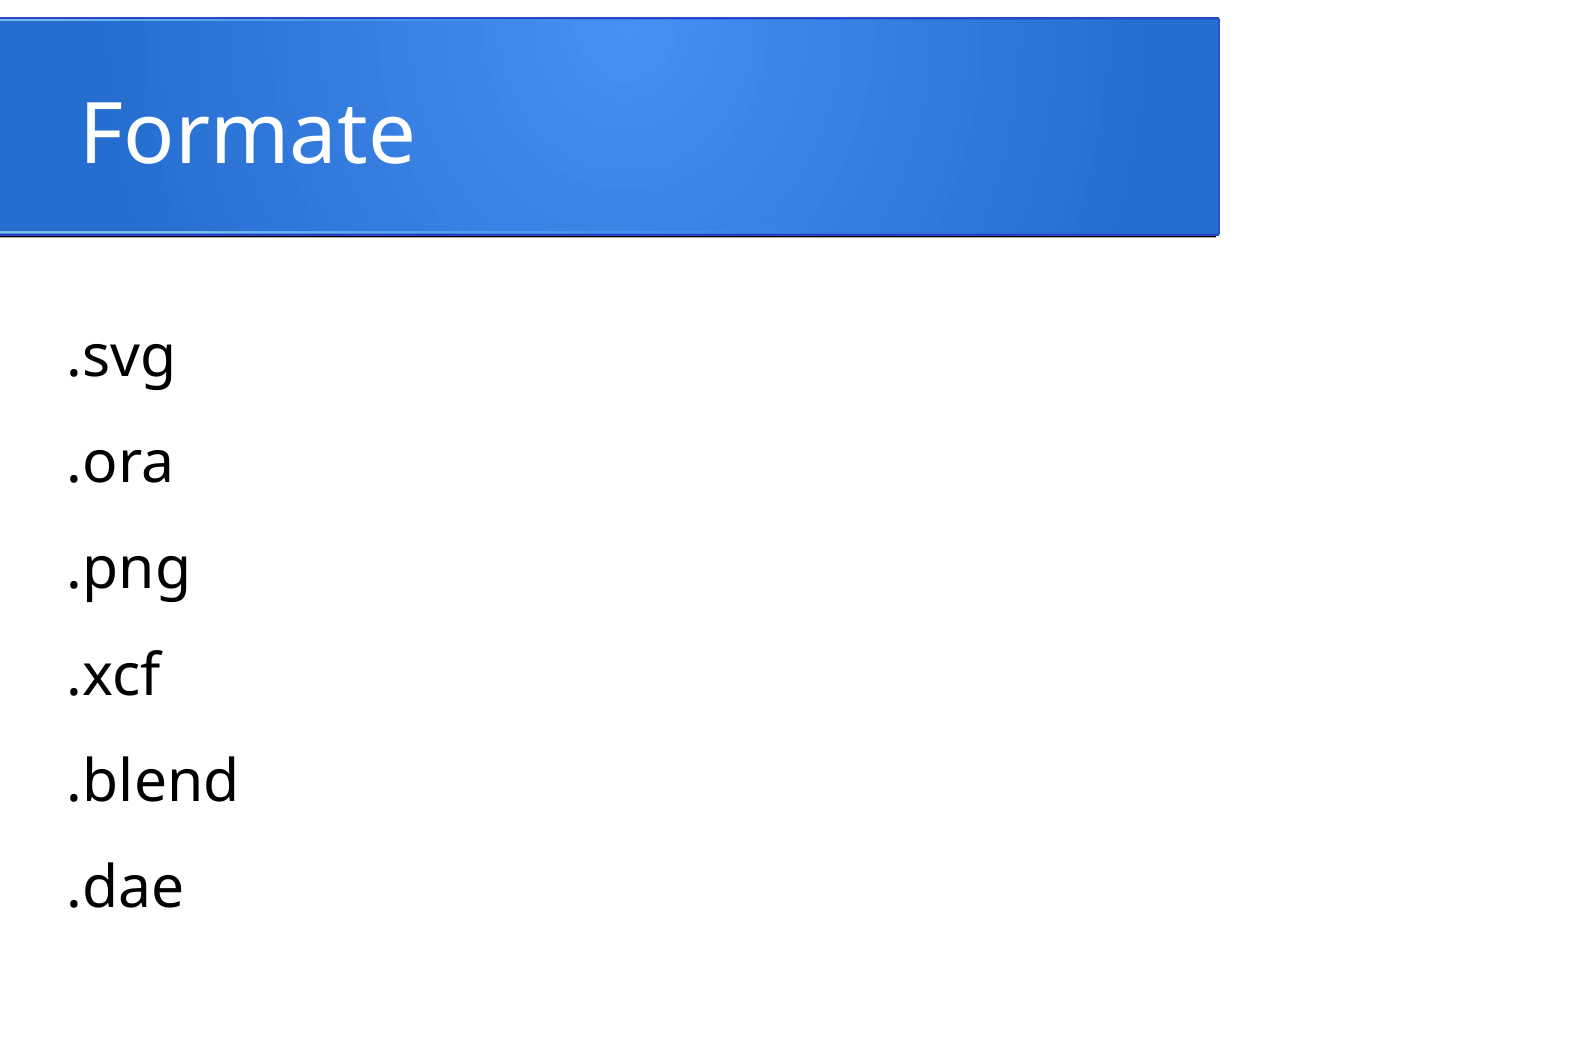

# Formate
.svg
.ora
.png
.xcf
.blend
.dae